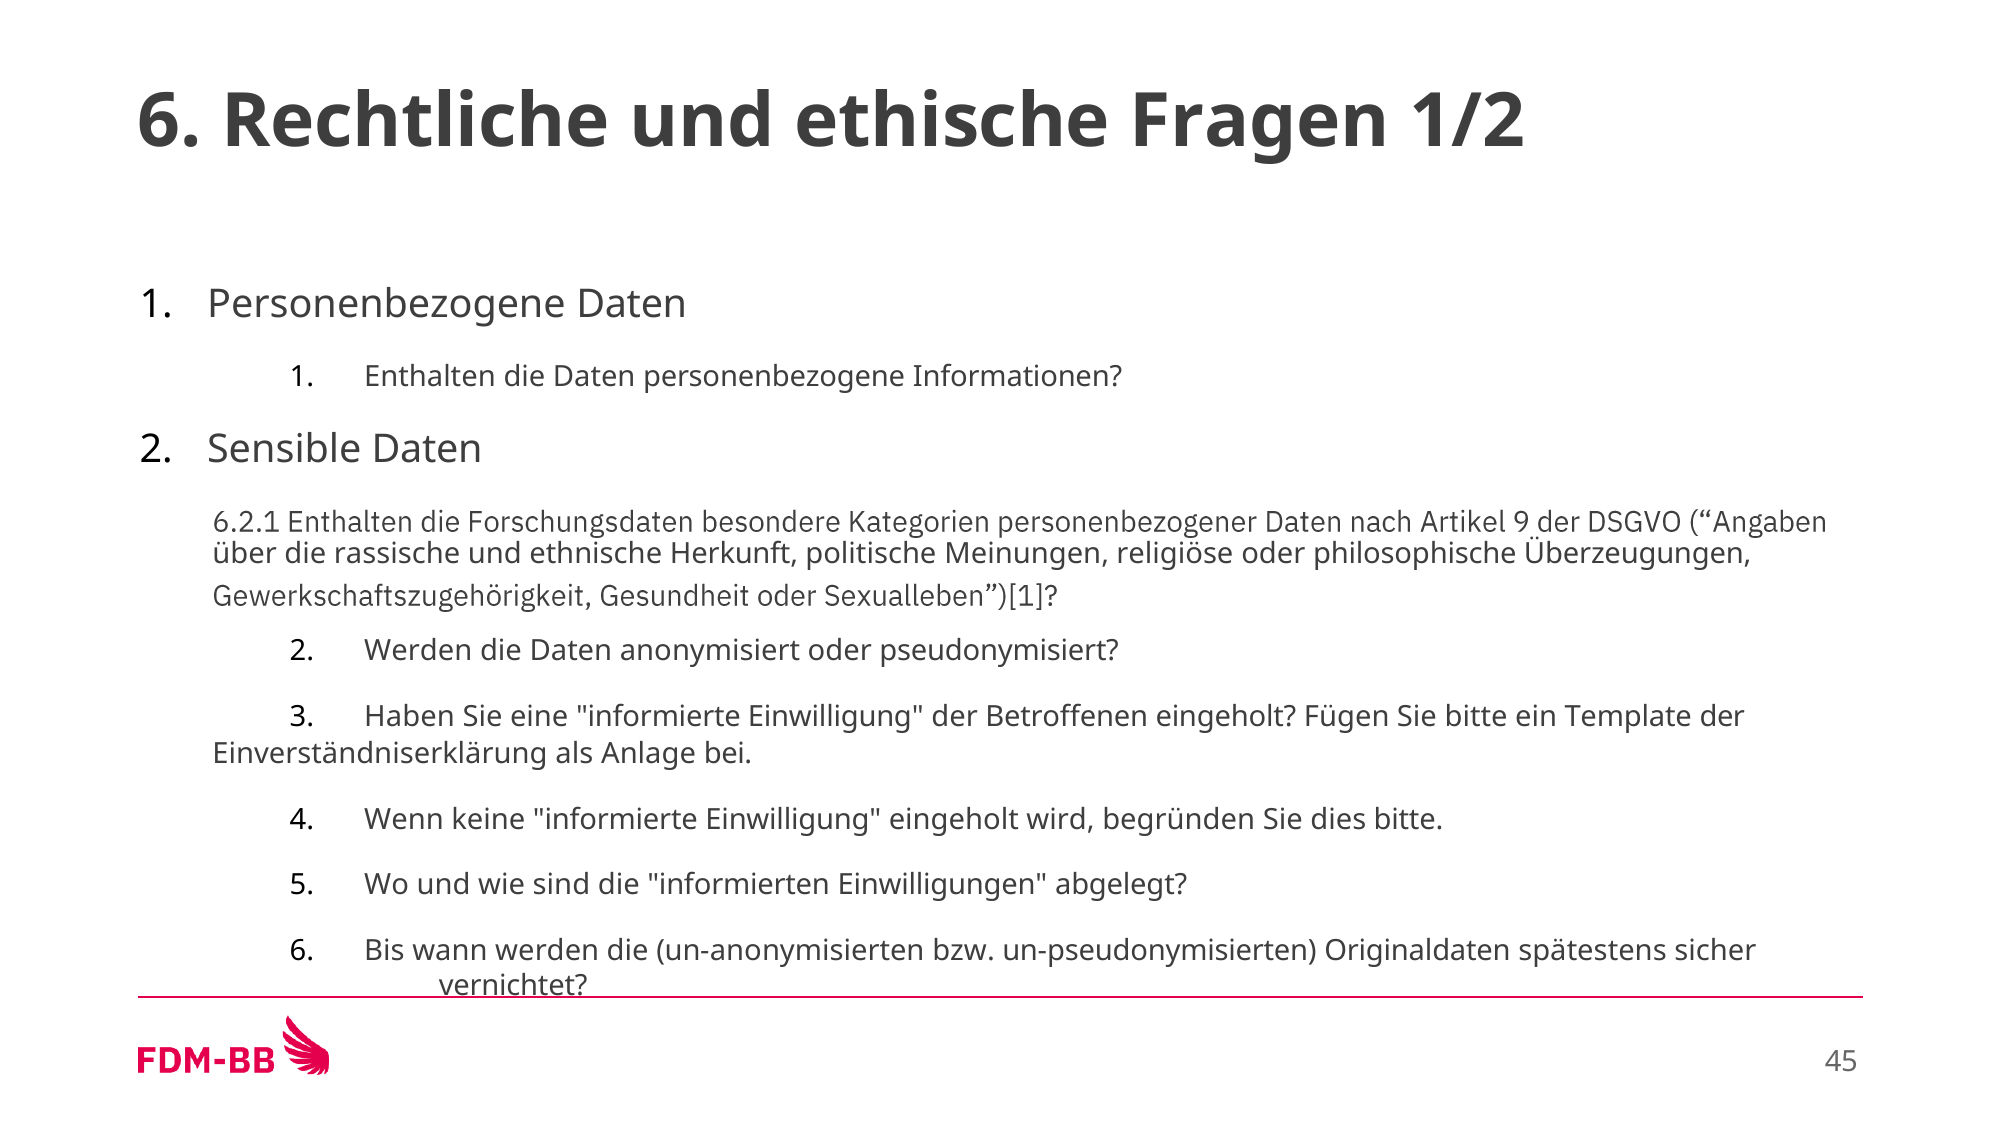

# 6. Rechtliche und ethische Fragen 1/2
Personenbezogene Daten
Enthalten die Daten personenbezogene Informationen?
Sensible Daten
über die rassische und ethnische Herkunft, politische Meinungen, religiöse oder philosophische Überzeugungen,
Werden die Daten anonymisiert oder pseudonymisiert?
Haben Sie eine "informierte Einwilligung" der Betroffenen eingeholt? Fügen Sie bitte ein Template der
Einverständniserklärung als Anlage bei.
Wenn keine "informierte Einwilligung" eingeholt wird, begründen Sie dies bitte.
Wo und wie sind die "informierten Einwilligungen" abgelegt?
Bis wann werden die (un-anonymisierten bzw. un-pseudonymisierten) Originaldaten spätestens sicher vernichtet?
45